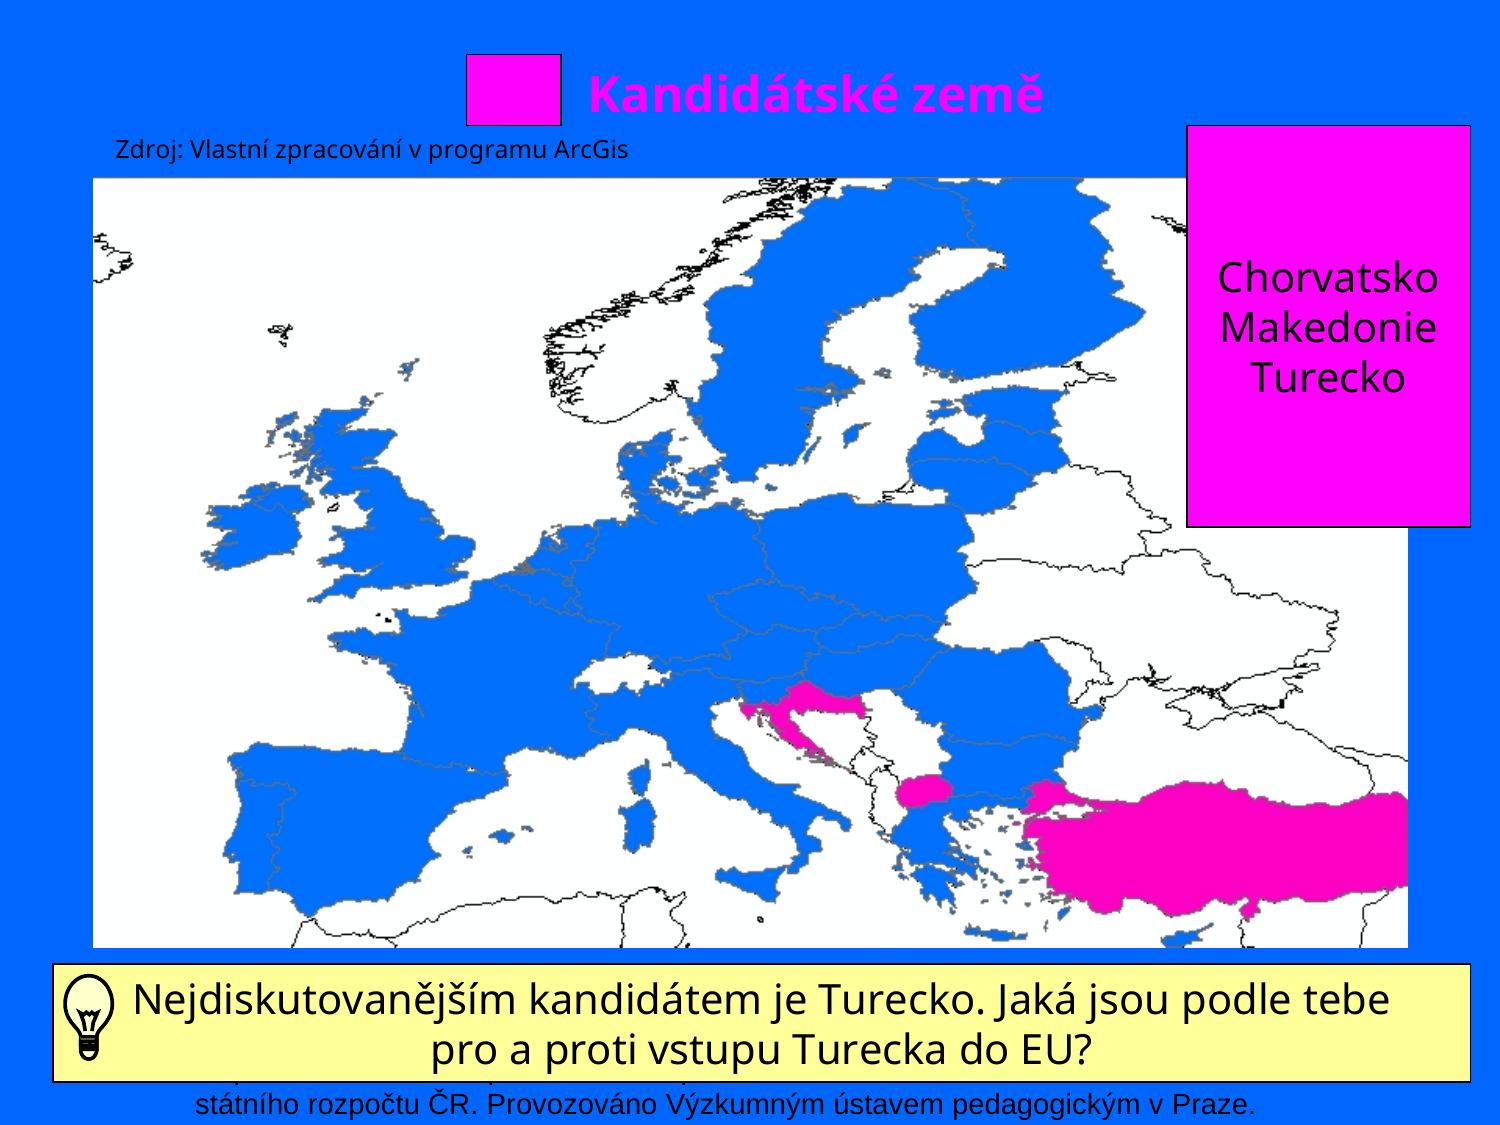

Kandidátské země
Zdroj: Vlastní zpracování v programu ArcGis
Chorvatsko
Makedonie
Turecko
Nejdiskutovanějším kandidátem je Turecko. Jaká jsou podle tebe
pro a proti vstupu Turecka do EU?
Dostupné z Metodického portálu www.rvp.cz, ISSN: 1802-4785, financovaného z ESF a státního rozpočtu ČR. Provozováno Výzkumným ústavem pedagogickým v Praze.